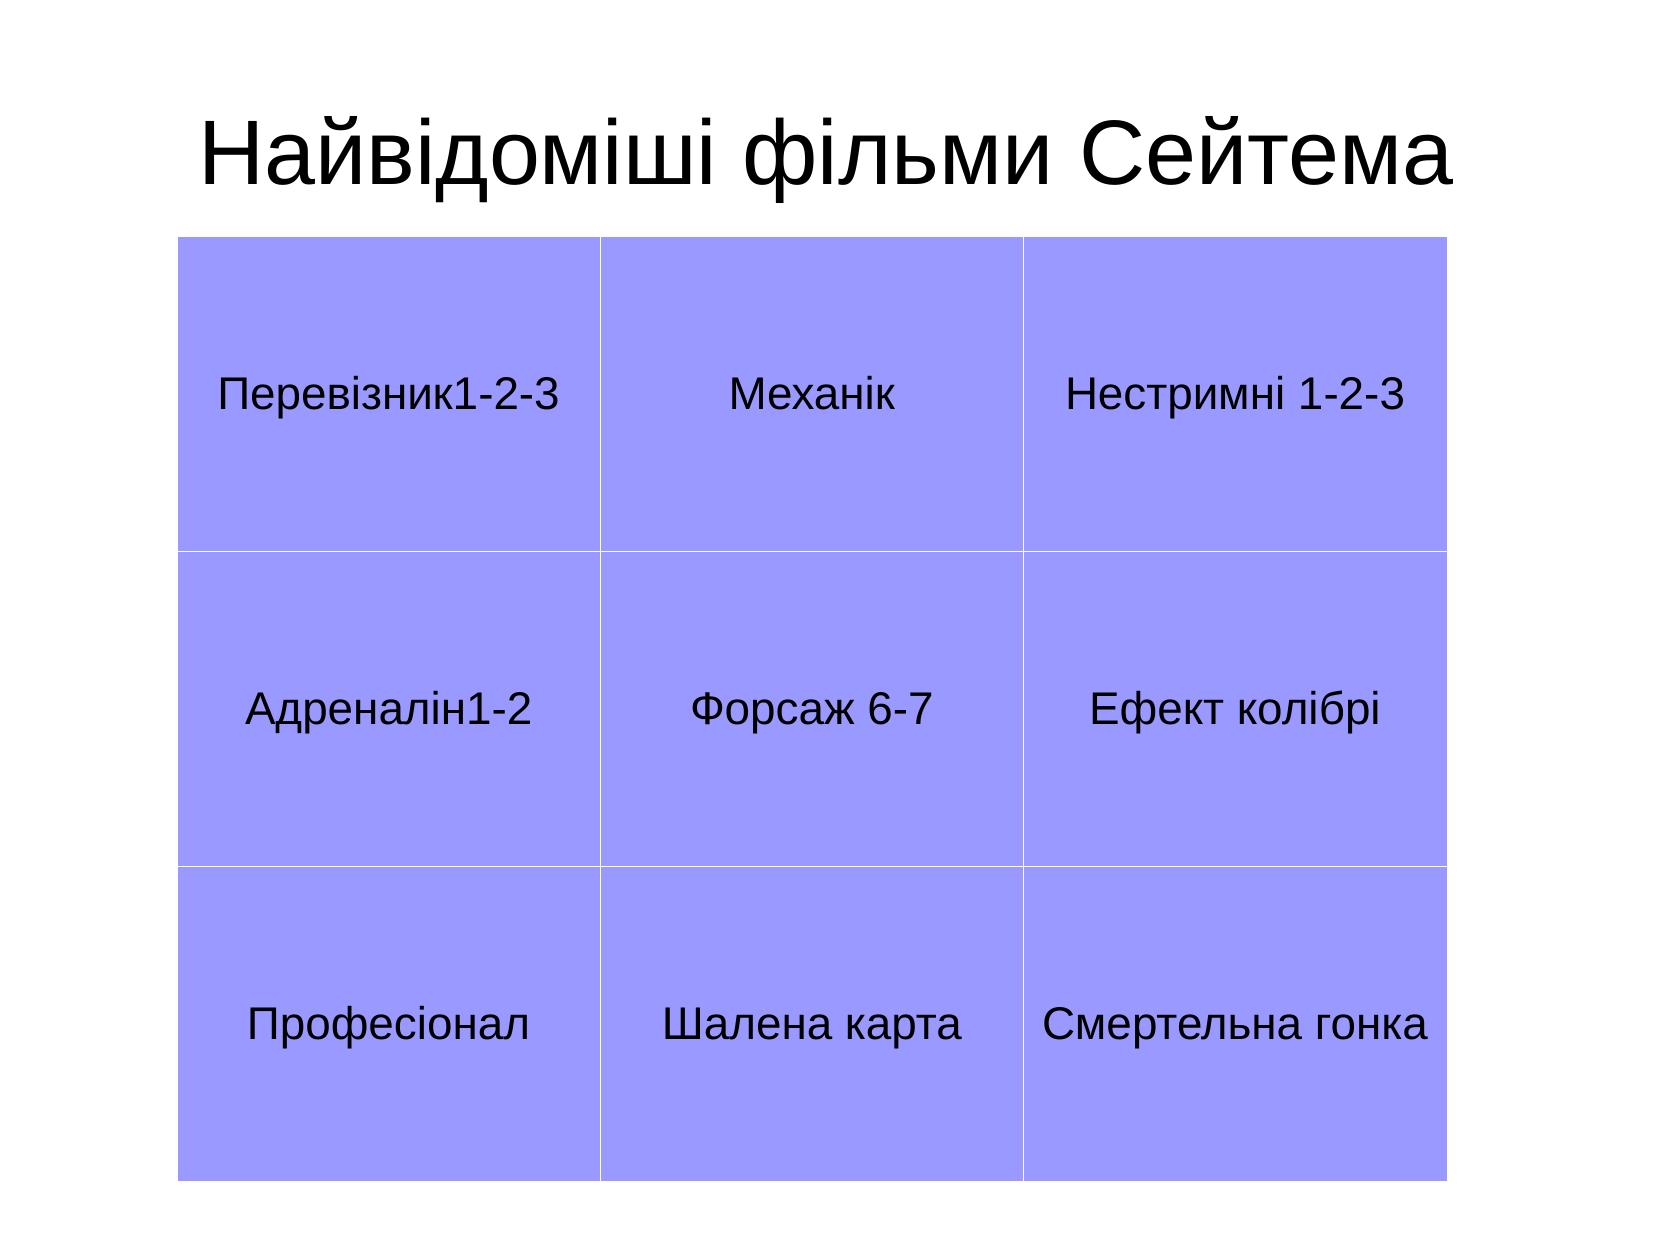

# Найвідоміші фільми Сейтема
| Перевізник1-2-3 | Механік | Нестримні 1-2-3 |
| --- | --- | --- |
| Адреналін1-2 | Форсаж 6-7 | Ефект колібрі |
| Професіонал | Шалена карта | Смертельна гонка |